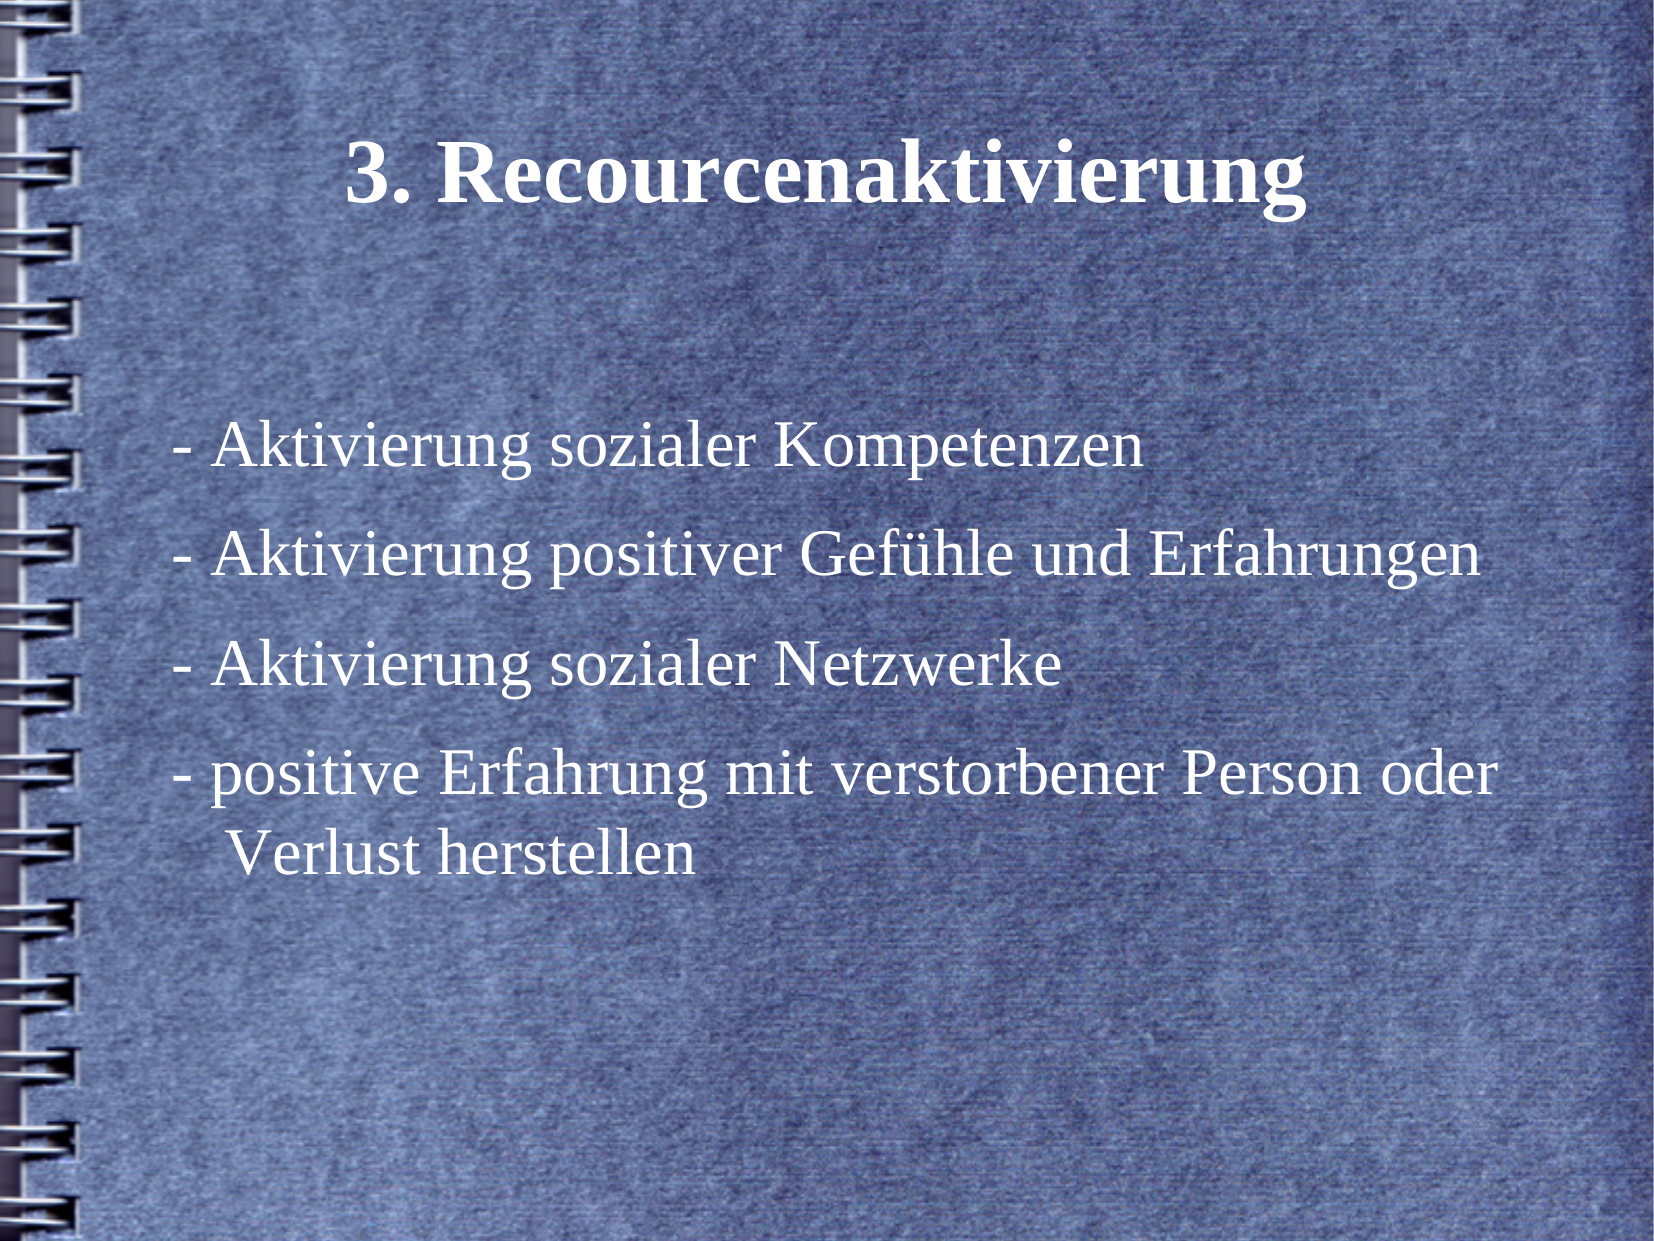

# 3. Recourcenaktivierung
- Aktivierung sozialer Kompetenzen
- Aktivierung positiver Gefühle und Erfahrungen
- Aktivierung sozialer Netzwerke
- positive Erfahrung mit verstorbener Person oder Verlust herstellen